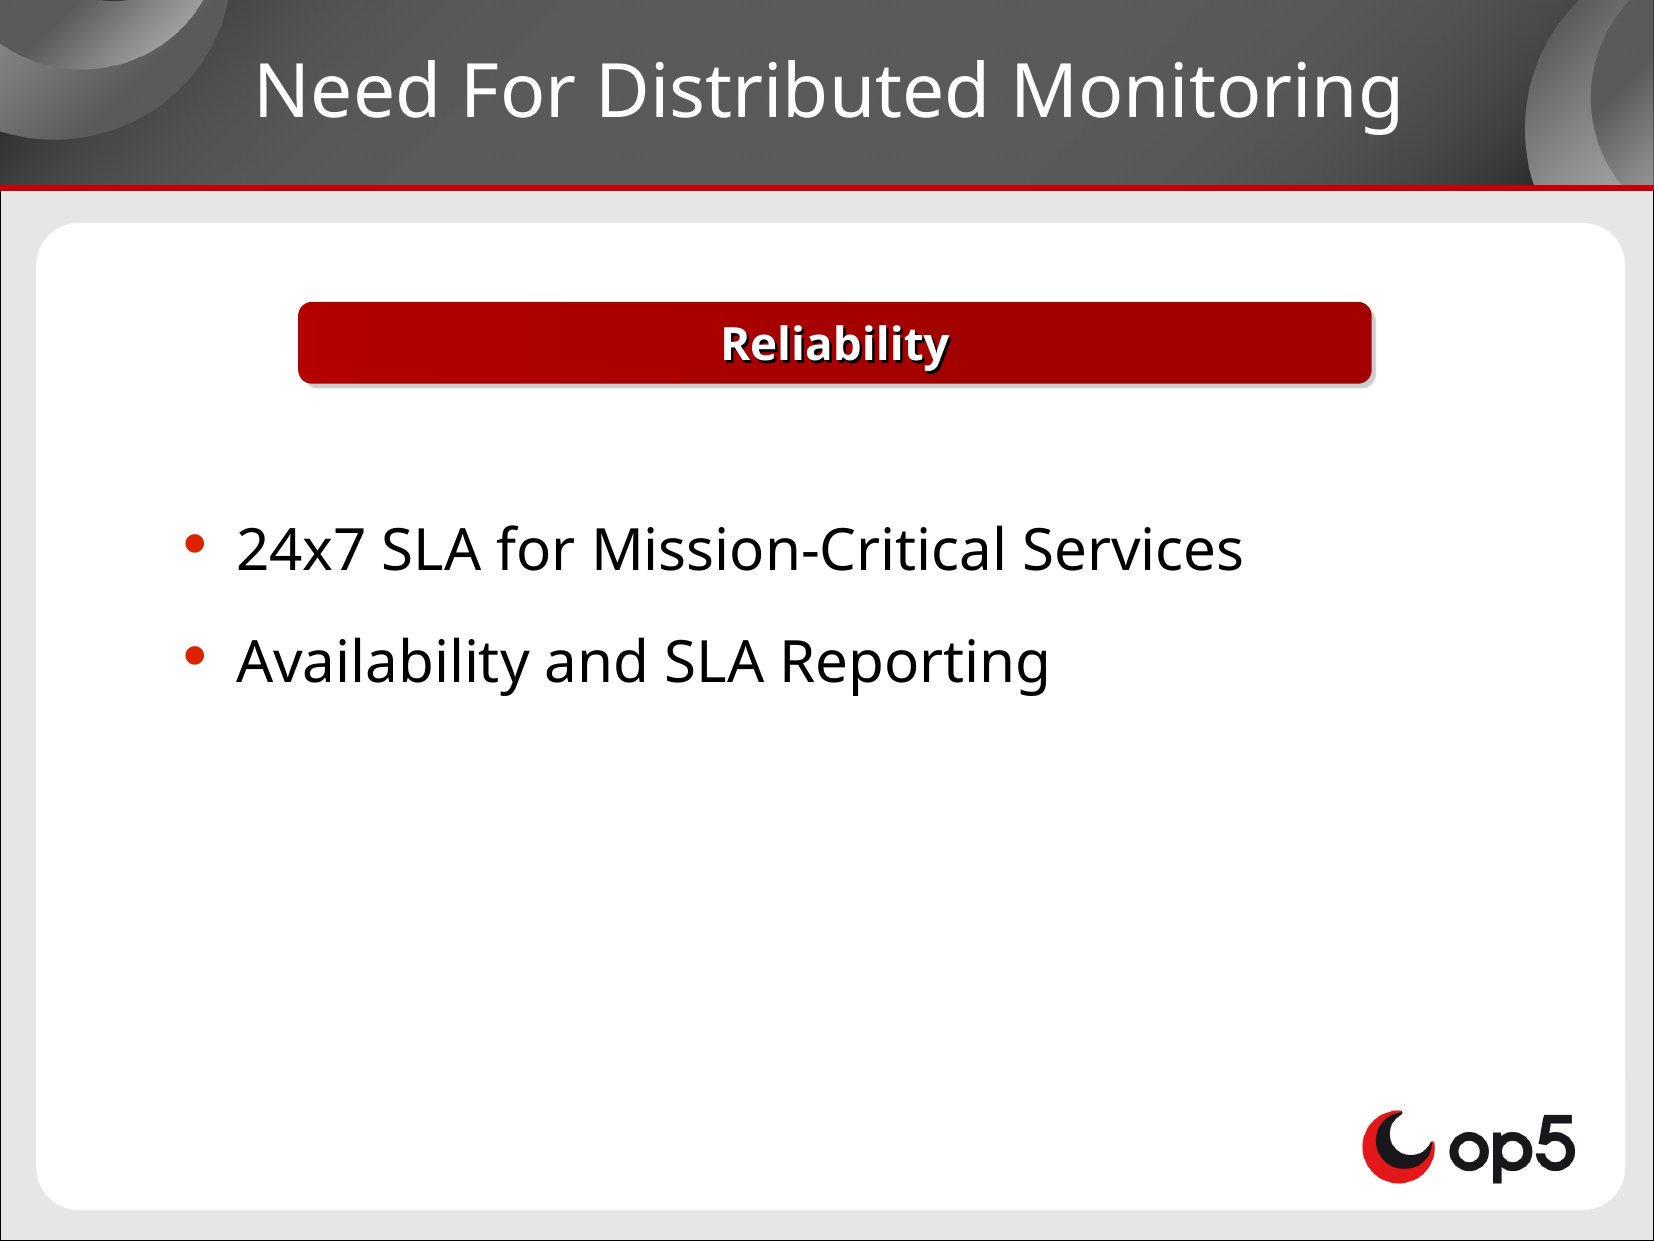

# Need For Distributed Monitoring
Reliability
24x7 SLA for Mission-Critical Services
Availability and SLA Reporting